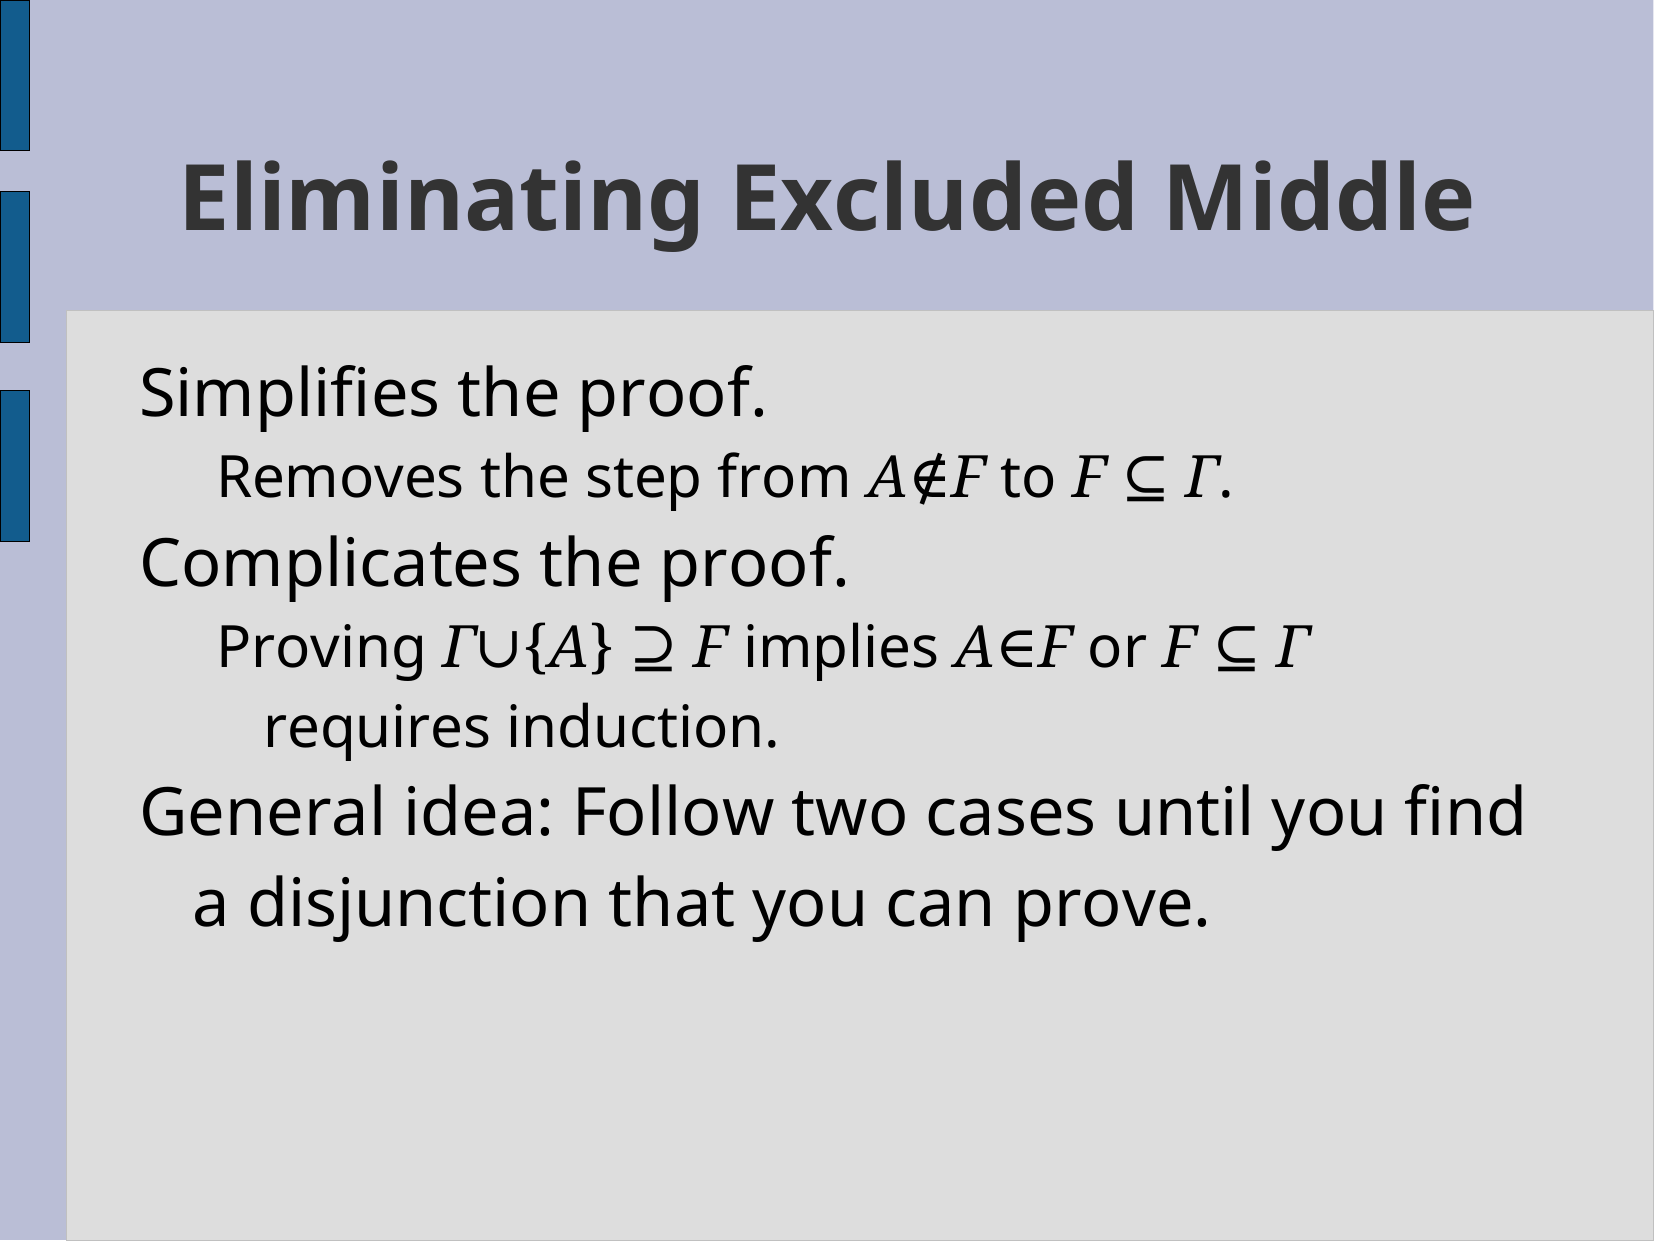

# Eliminating Excluded Middle
Simplifies the proof.
Removes the step from A∉F to F ⊆ Γ.
Complicates the proof.
Proving Γ∪{A} ⊇ F implies A∈F or F ⊆ Γ requires induction.
General idea: Follow two cases until you find a disjunction that you can prove.